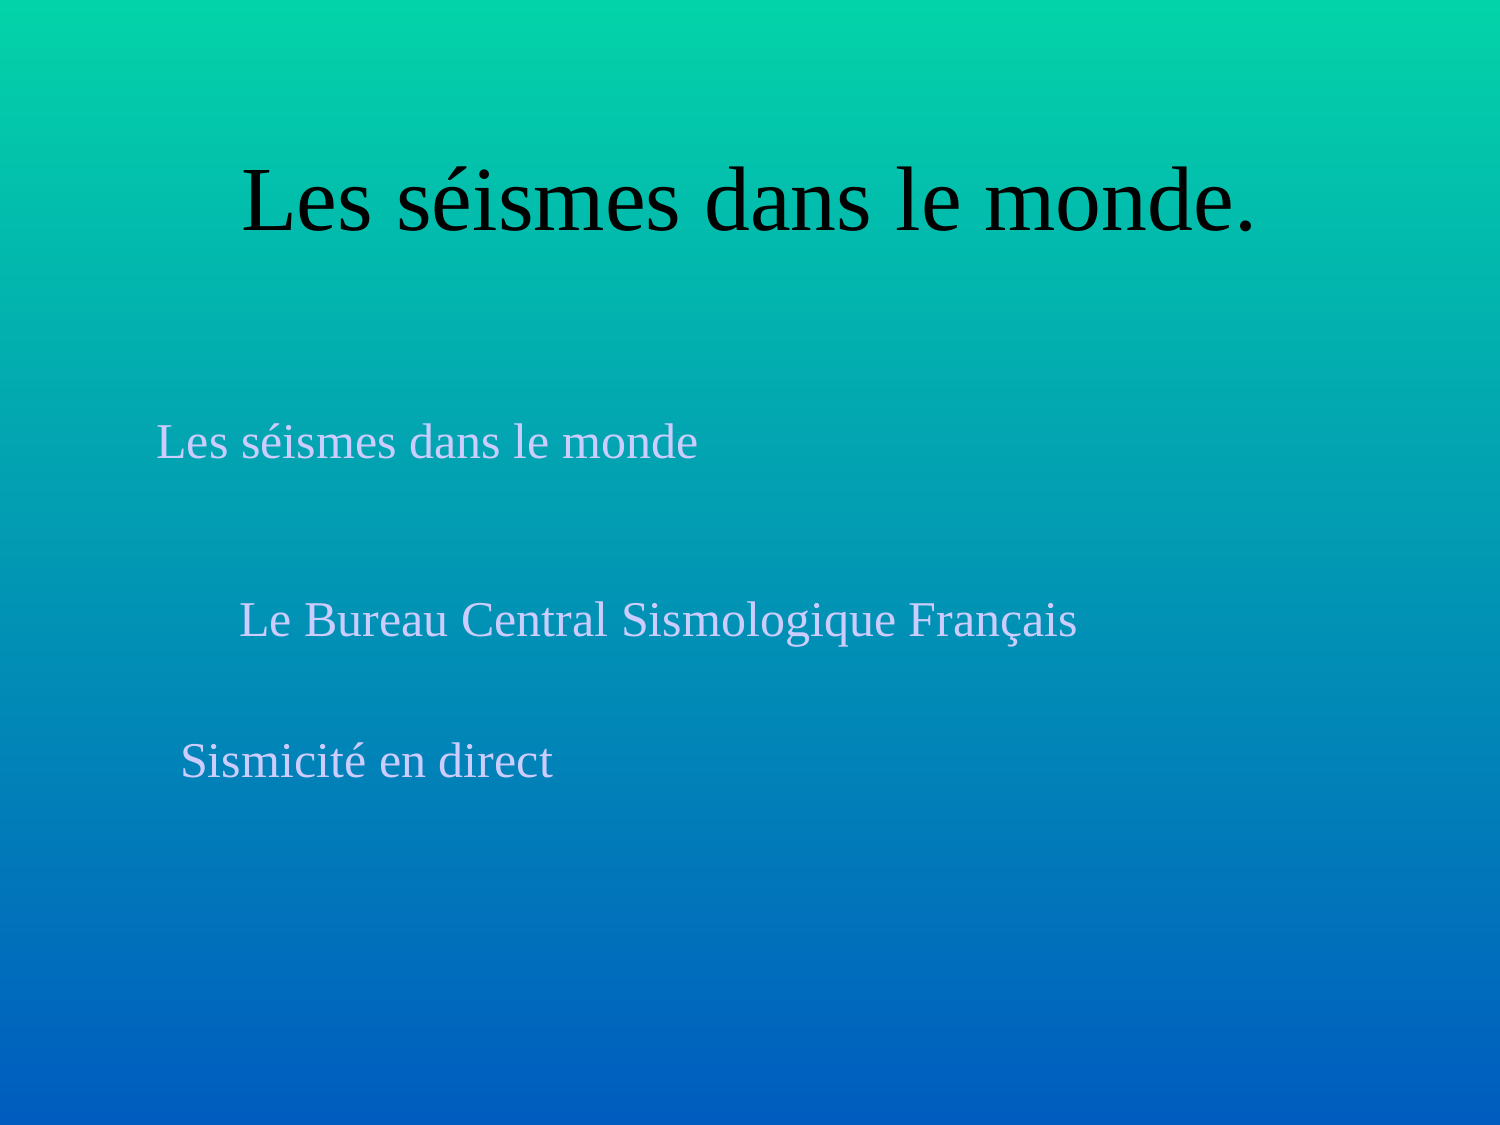

Les séismes dans le monde.
Les séismes dans le monde
Le Bureau Central Sismologique Français
Sismicité en direct